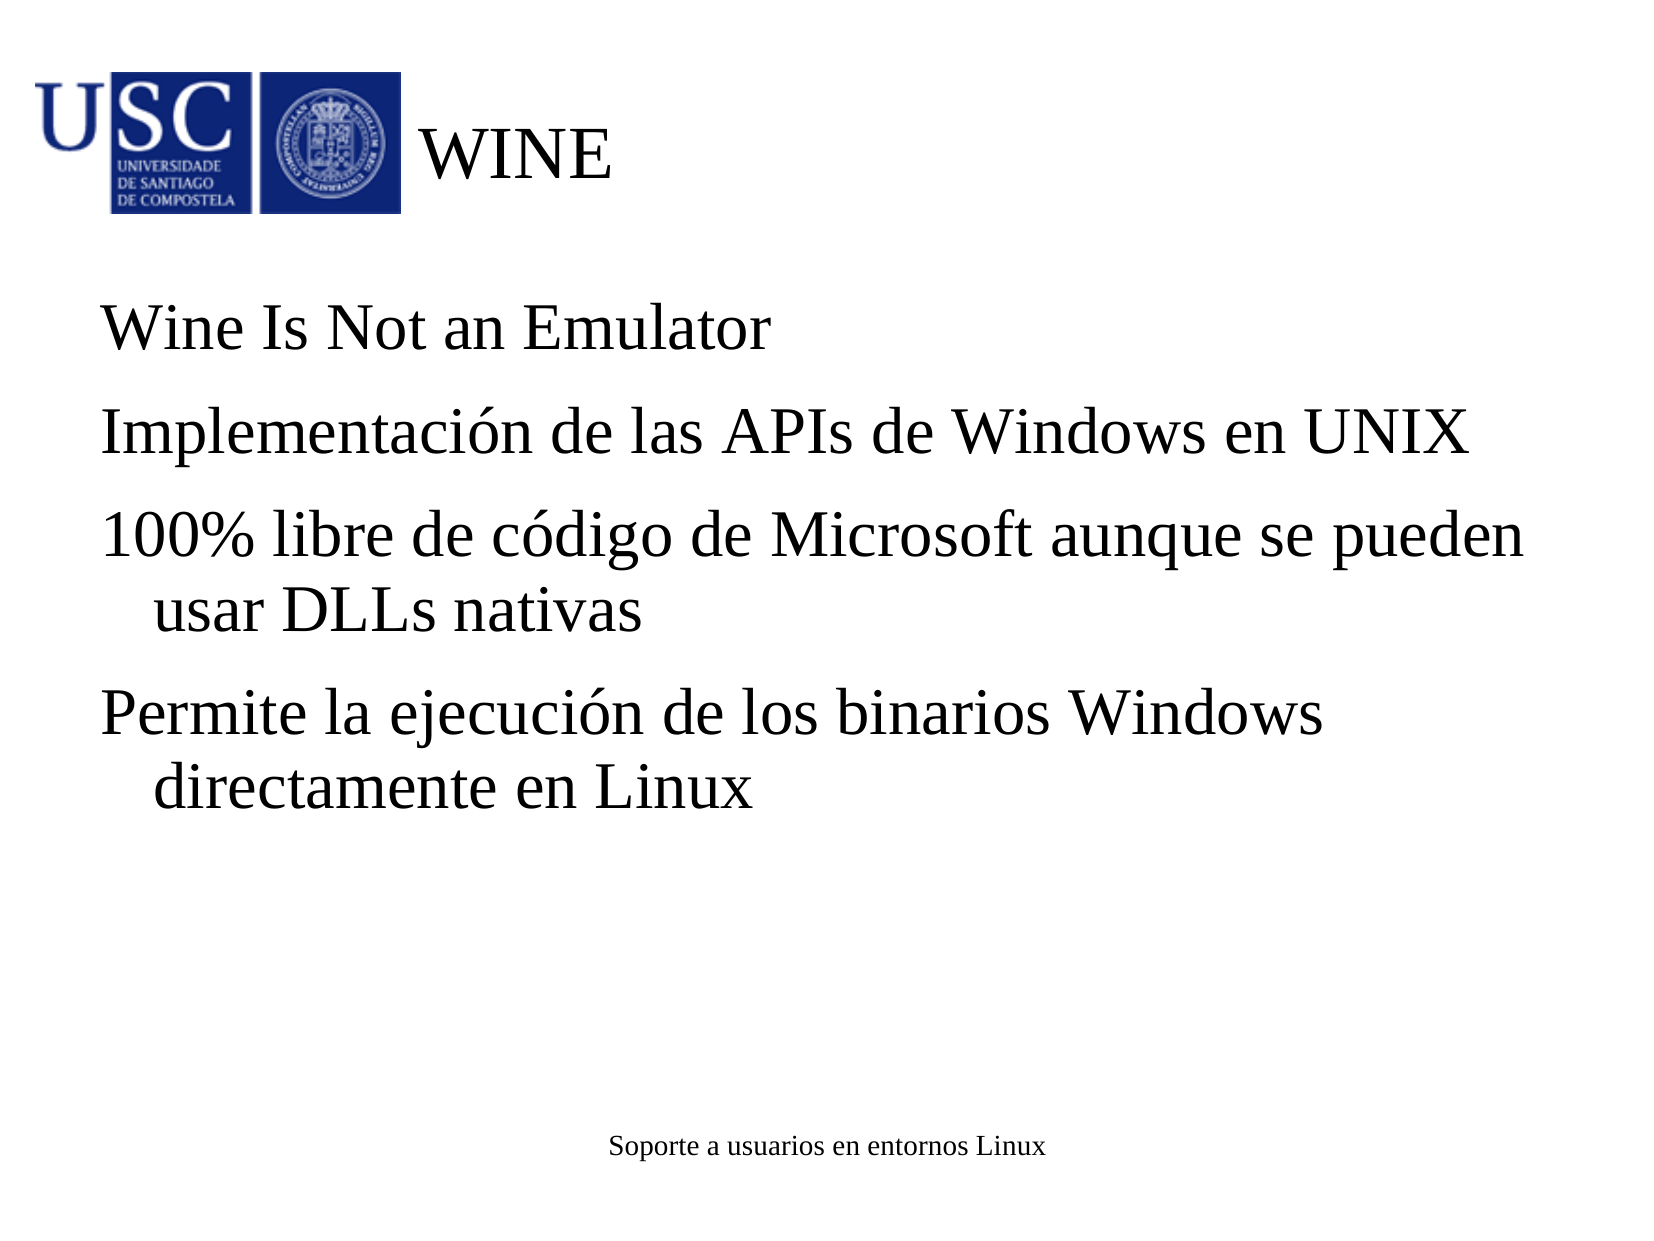

# WINE
Wine Is Not an Emulator
Implementación de las APIs de Windows en UNIX
100% libre de código de Microsoft aunque se pueden usar DLLs nativas
Permite la ejecución de los binarios Windows directamente en Linux